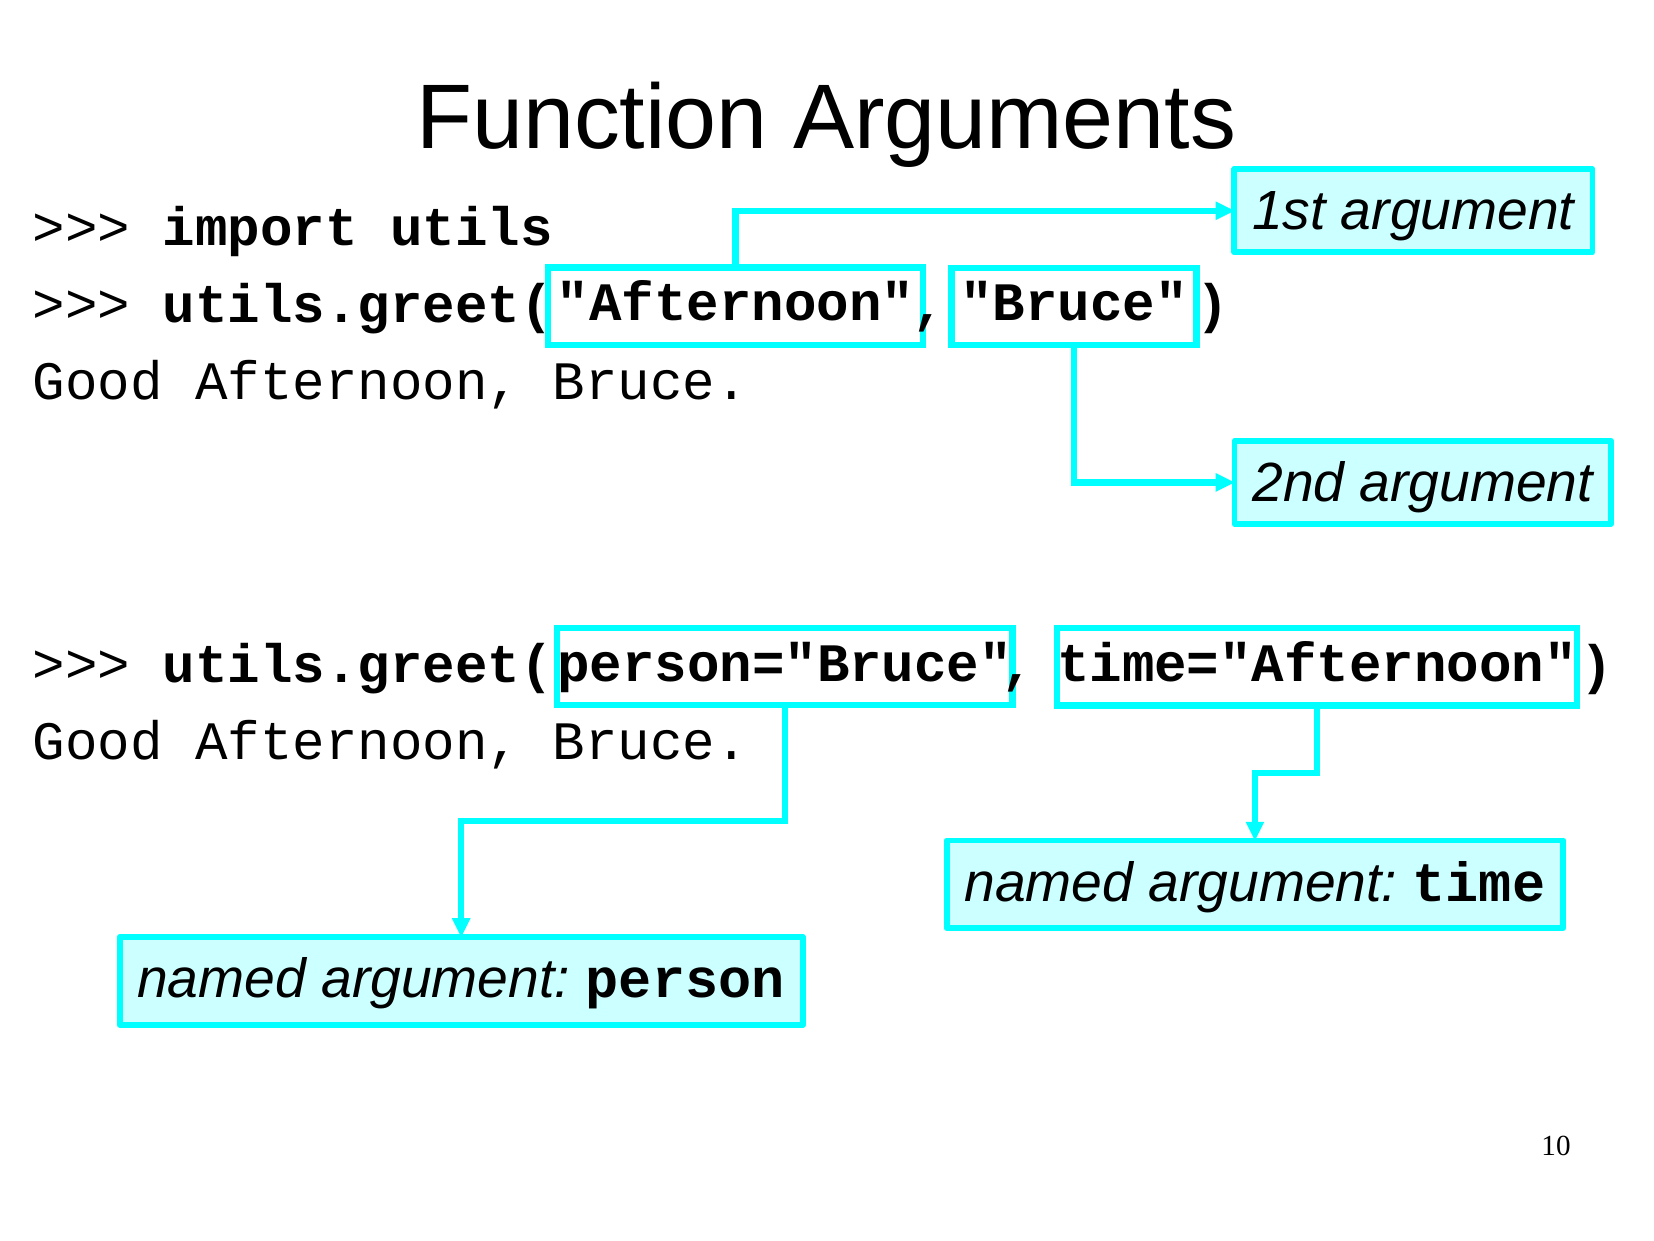

Function Arguments
1st argument
# >>> import utils
"Afternoon"
"Bruce"
>>> utils.greet(
,
)
Good Afternoon, Bruce.
2nd argument
person="Bruce"
time="Afternoon"
>>> utils.greet(
,
)
Good Afternoon, Bruce.
named argument: time
named argument: person
10